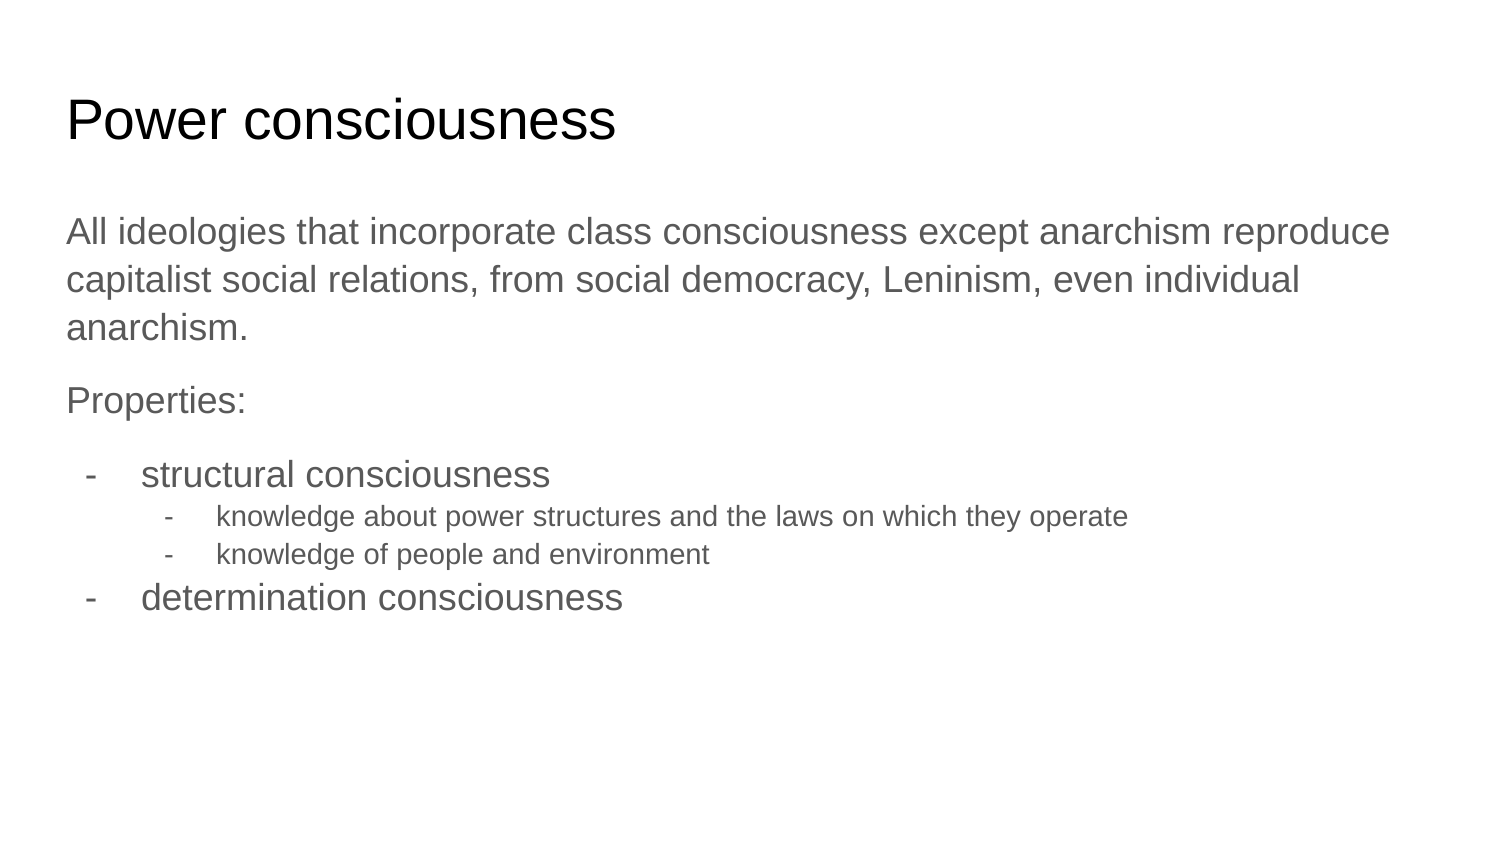

# Power consciousness
All ideologies that incorporate class consciousness except anarchism reproduce capitalist social relations, from social democracy, Leninism, even individual anarchism.
Properties:
structural consciousness
knowledge about power structures and the laws on which they operate
knowledge of people and environment
determination consciousness